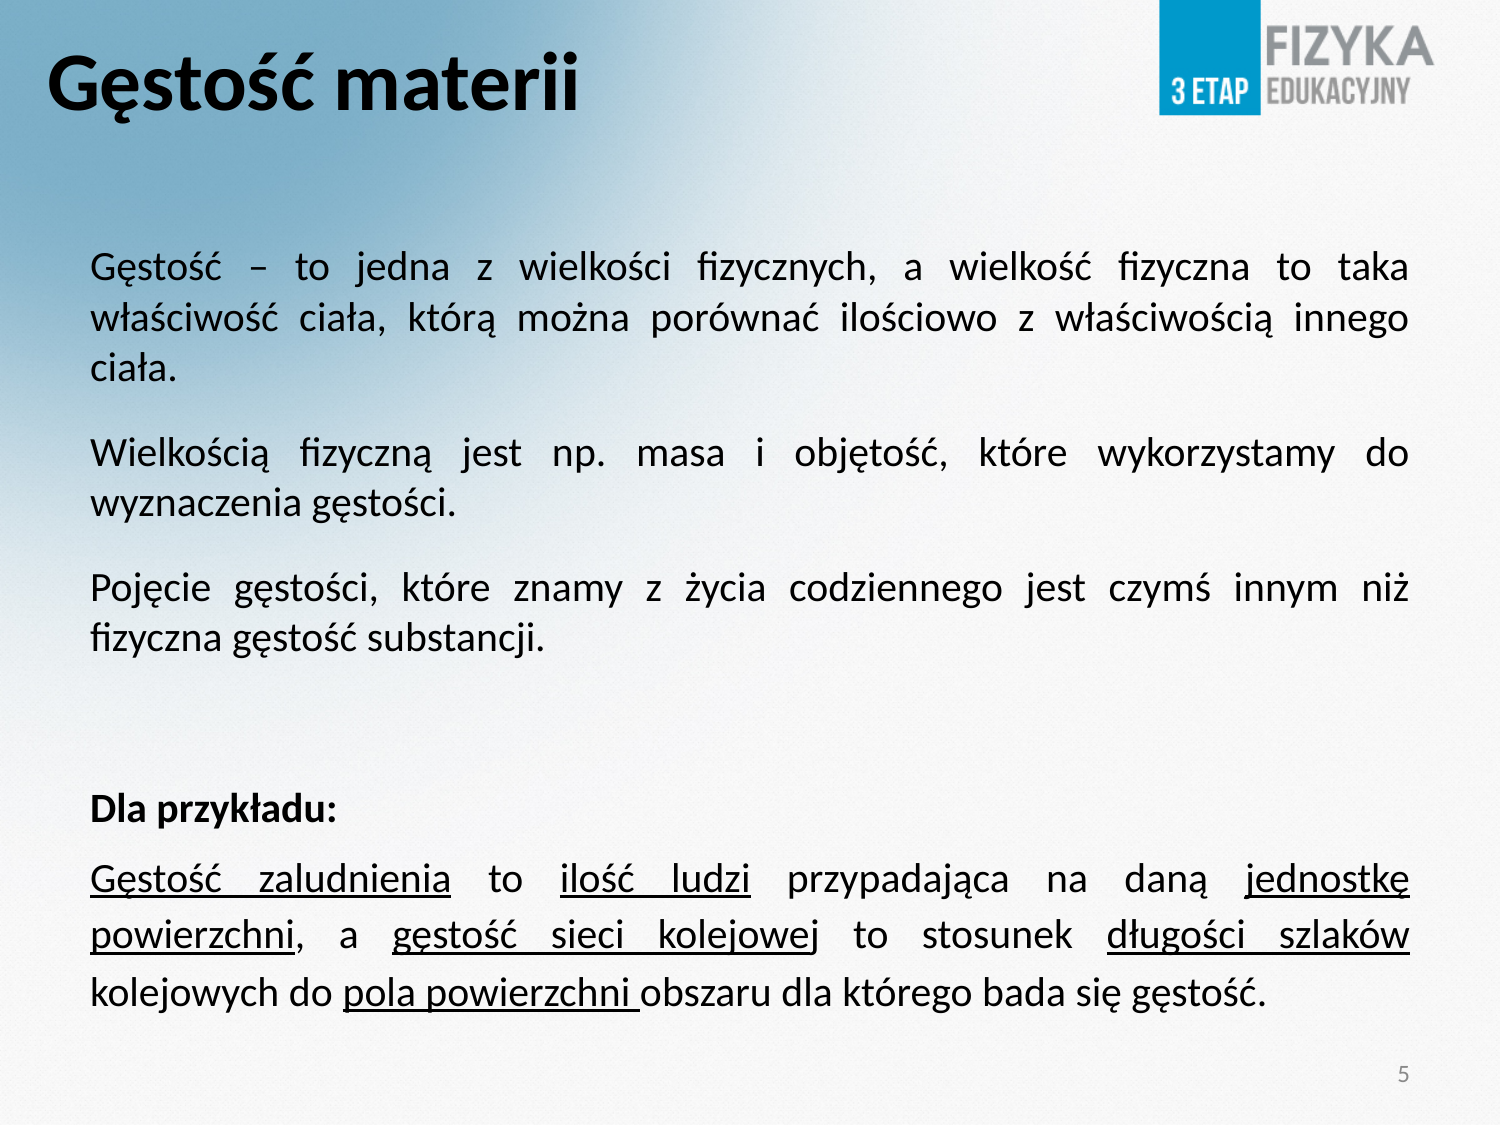

# Gęstość materii
Gęstość – to jedna z wielkości fizycznych, a wielkość fizyczna to taka właściwość ciała, którą można porównać ilościowo z właściwością innego ciała.
Wielkością fizyczną jest np. masa i objętość, które wykorzystamy do wyznaczenia gęstości.
Pojęcie gęstości, które znamy z życia codziennego jest czymś innym niż fizyczna gęstość substancji.
Dla przykładu:
Gęstość zaludnienia to ilość ludzi przypadająca na daną jednostkę powierzchni, a gęstość sieci kolejowej to stosunek długości szlaków kolejowych do pola powierzchni obszaru dla którego bada się gęstość.